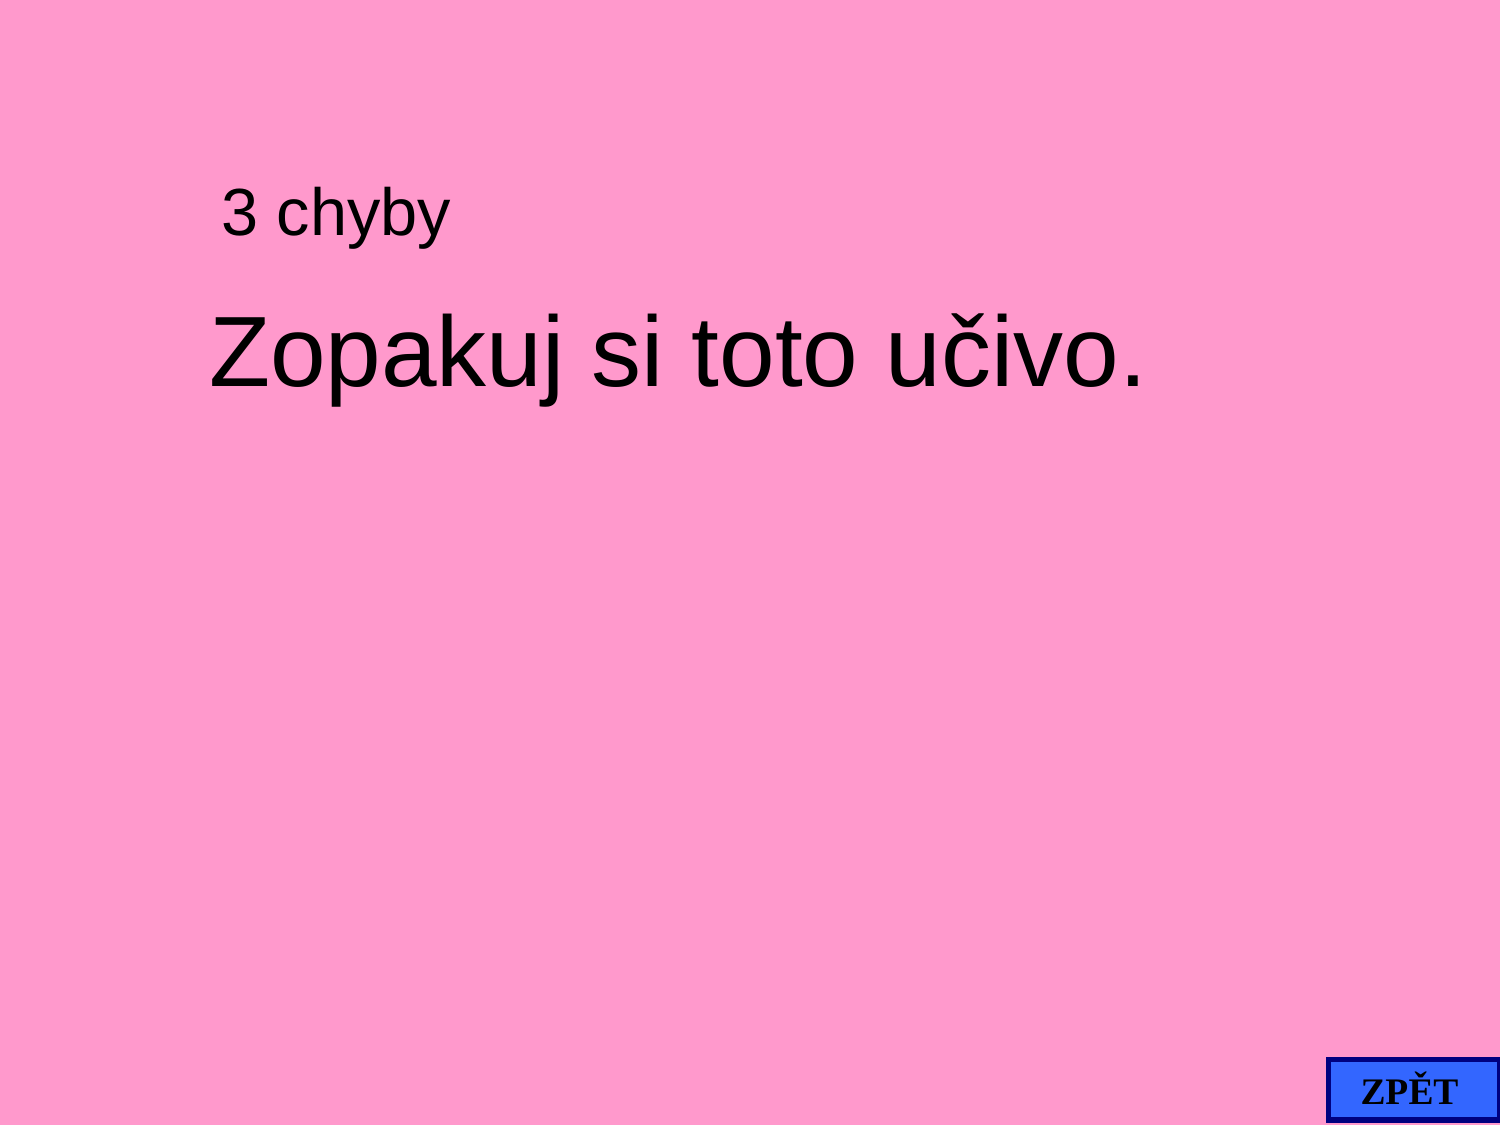

3 chyby
Zopakuj si toto učivo.
ZPĚT